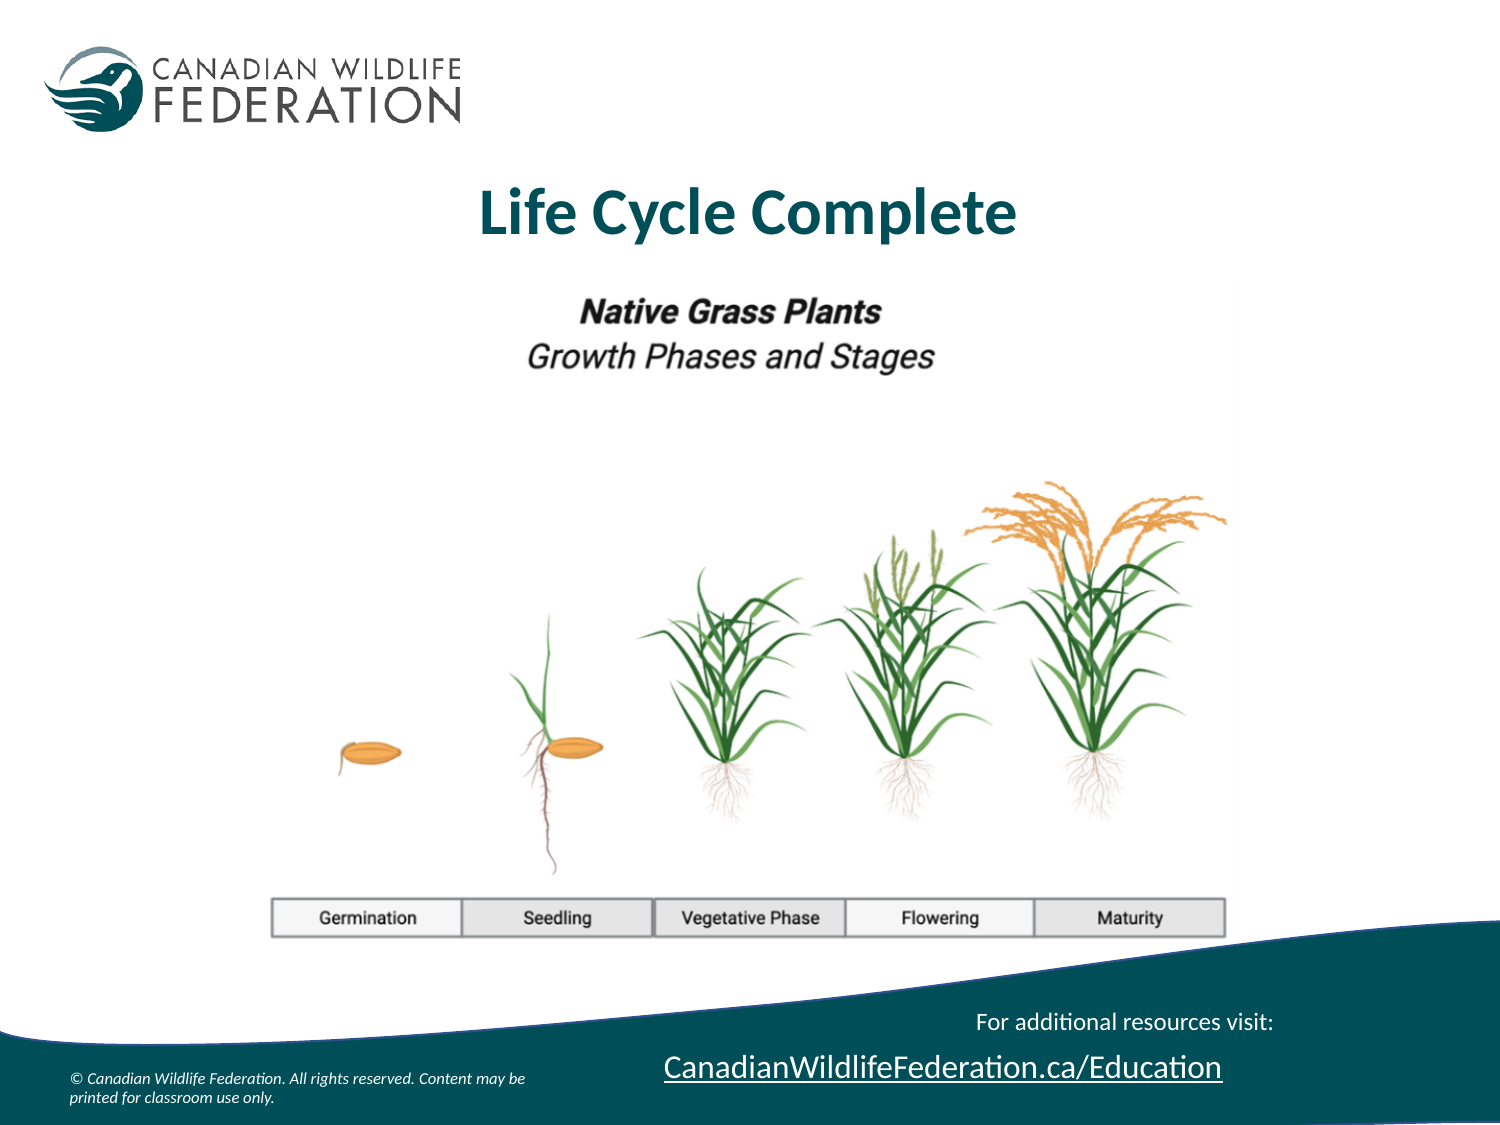

Life Cycle Complete
For additional resources visit:
CanadianWildlifeFederation.ca/Education
© Canadian Wildlife Federation. All rights reserved. Content may be printed for classroom use only.